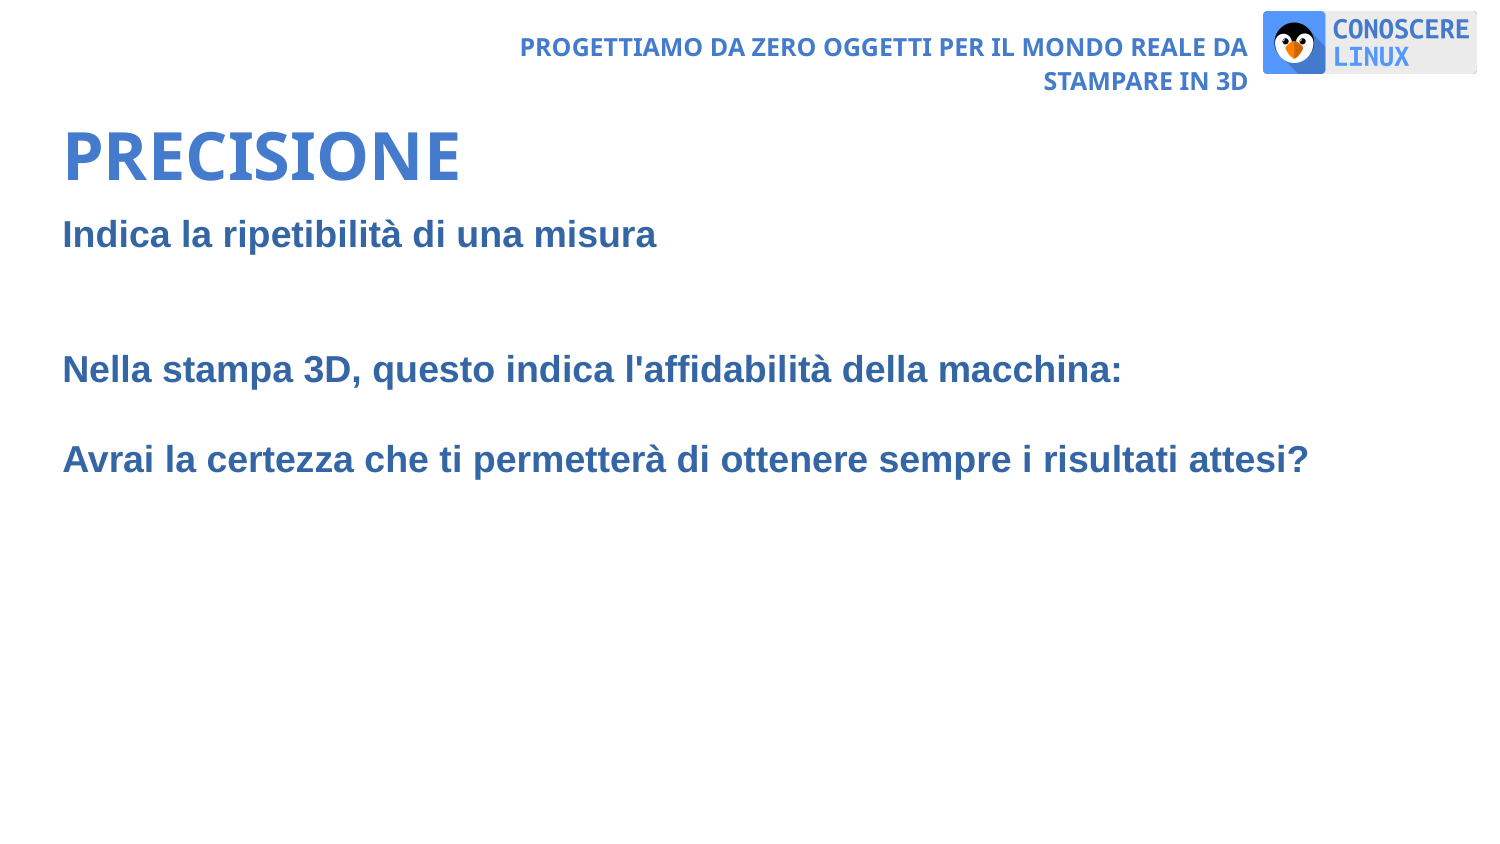

PROGETTIAMO DA ZERO OGGETTI PER IL MONDO REALE DA STAMPARE IN 3D
PRECISIONE
# Indica la ripetibilità di una misura Nella stampa 3D, questo indica l'affidabilità della macchina: Avrai la certezza che ti permetterà di ottenere sempre i risultati attesi?